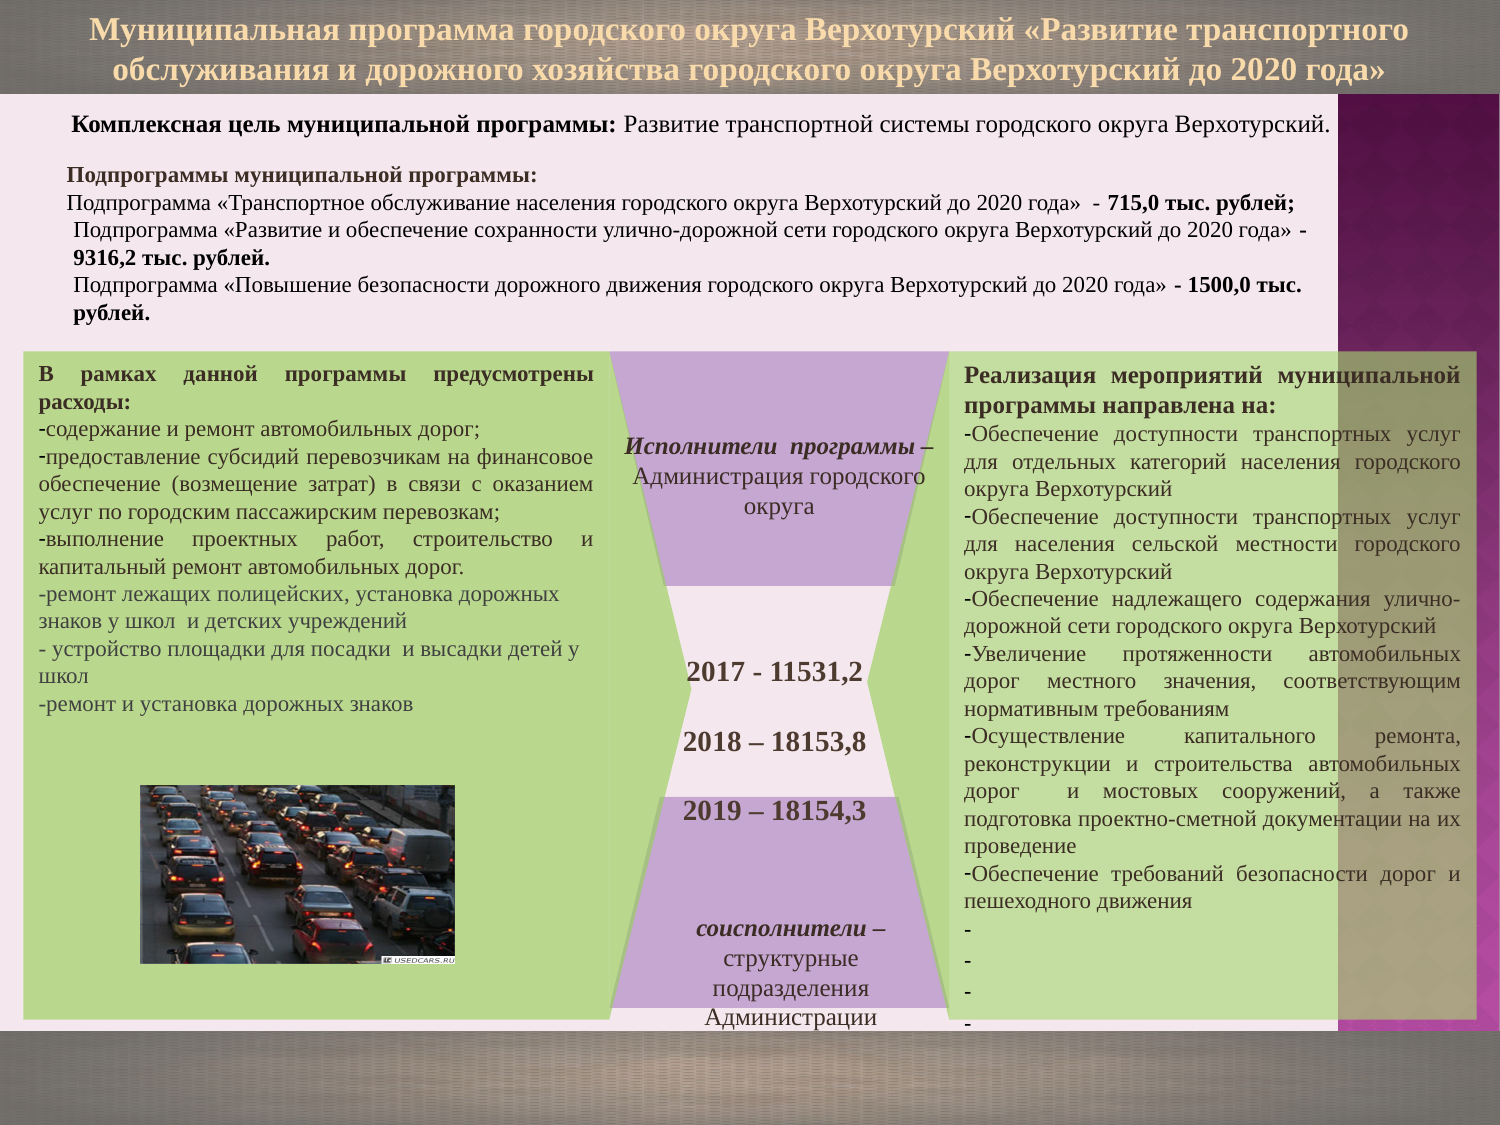

Муниципальная программа городского округа Верхотурский «Развитие транспортного обслуживания и дорожного хозяйства городского округа Верхотурский до 2020 года»
Комплексная цель муниципальной программы: Развитие транспортной системы городского округа Верхотурский.
 Подпрограммы муниципальной программы:
 Подпрограмма «Транспортное обслуживание населения городского округа Верхотурский до 2020 года» - 715,0 тыс. рублей;
Подпрограмма «Развитие и обеспечение сохранности улично-дорожной сети городского округа Верхотурский до 2020 года» - 9316,2 тыс. рублей.
Подпрограмма «Повышение безопасности дорожного движения городского округа Верхотурский до 2020 года» - 1500,0 тыс. рублей.
В рамках данной программы предусмотрены расходы:
содержание и ремонт автомобильных дорог;
предоставление субсидий перевозчикам на финансовое обеспечение (возмещение затрат) в связи с оказанием услуг по городским пассажирским перевозкам;
выполнение проектных работ, строительство и капитальный ремонт автомобильных дорог.
-ремонт лежащих полицейских, установка дорожных знаков у школ и детских учреждений
- устройство площадки для посадки и высадки детей у школ
-ремонт и установка дорожных знаков
Реализация мероприятий муниципальной программы направлена на:
Обеспечение доступности транспортных услуг для отдельных категорий населения городского округа Верхотурский
Обеспечение доступности транспортных услуг для населения сельской местности городского округа Верхотурский
Обеспечение надлежащего содержания улично-дорожной сети городского округа Верхотурский
Увеличение протяженности автомобильных дорог местного значения, соответствующим нормативным требованиям
Осуществление капитального ремонта, реконструкции и строительства автомобильных дорог и мостовых сооружений, а также подготовка проектно-сметной документации на их проведение
Обеспечение требований безопасности дорог и пешеходного движения
Исполнители программы – Администрация городского округа
2017 - 11531,2
2018 – 18153,8
2019 – 18154,3
соисполнители – структурные подразделения Администрации городского округа